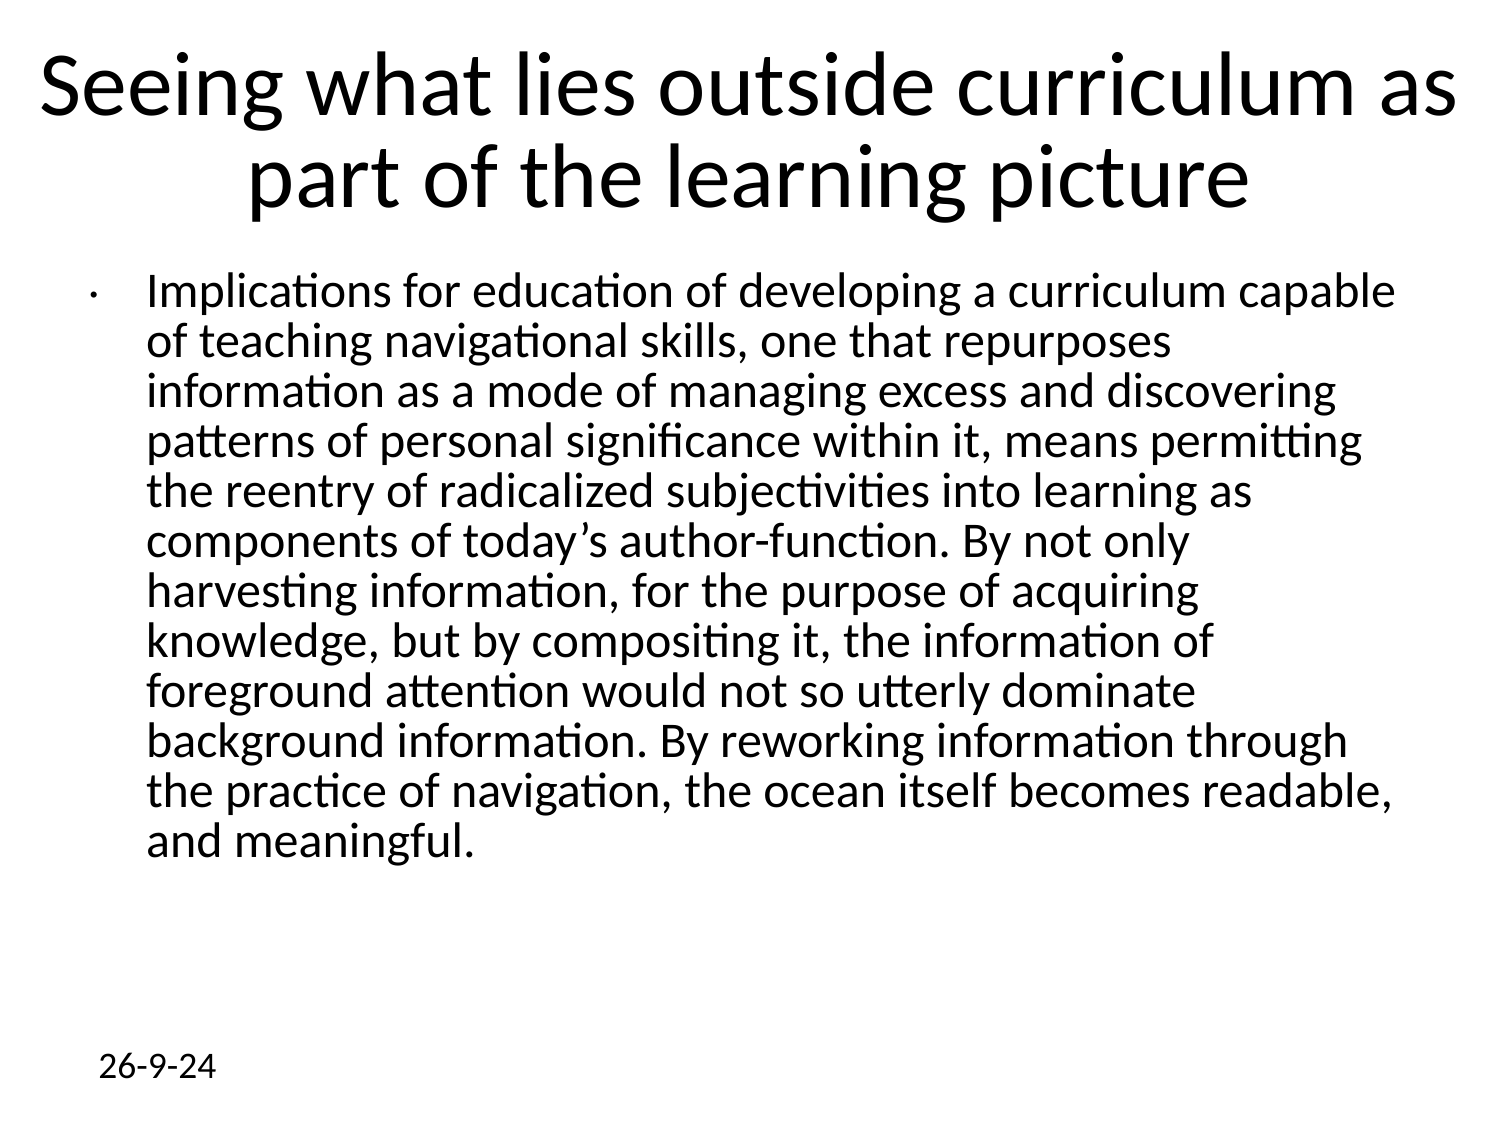

# Seeing what lies outside curriculum as part of the learning picture
Implications for education of developing a curriculum capable of teaching navigational skills, one that repurposes information as a mode of managing excess and discovering patterns of personal significance within it, means permitting the reentry of radicalized subjectivities into learning as components of today’s author-function. By not only harvesting information, for the purpose of acquiring knowledge, but by compositing it, the information of foreground attention would not so utterly dominate background information. By reworking information through the practice of navigation, the ocean itself becomes readable, and meaningful.